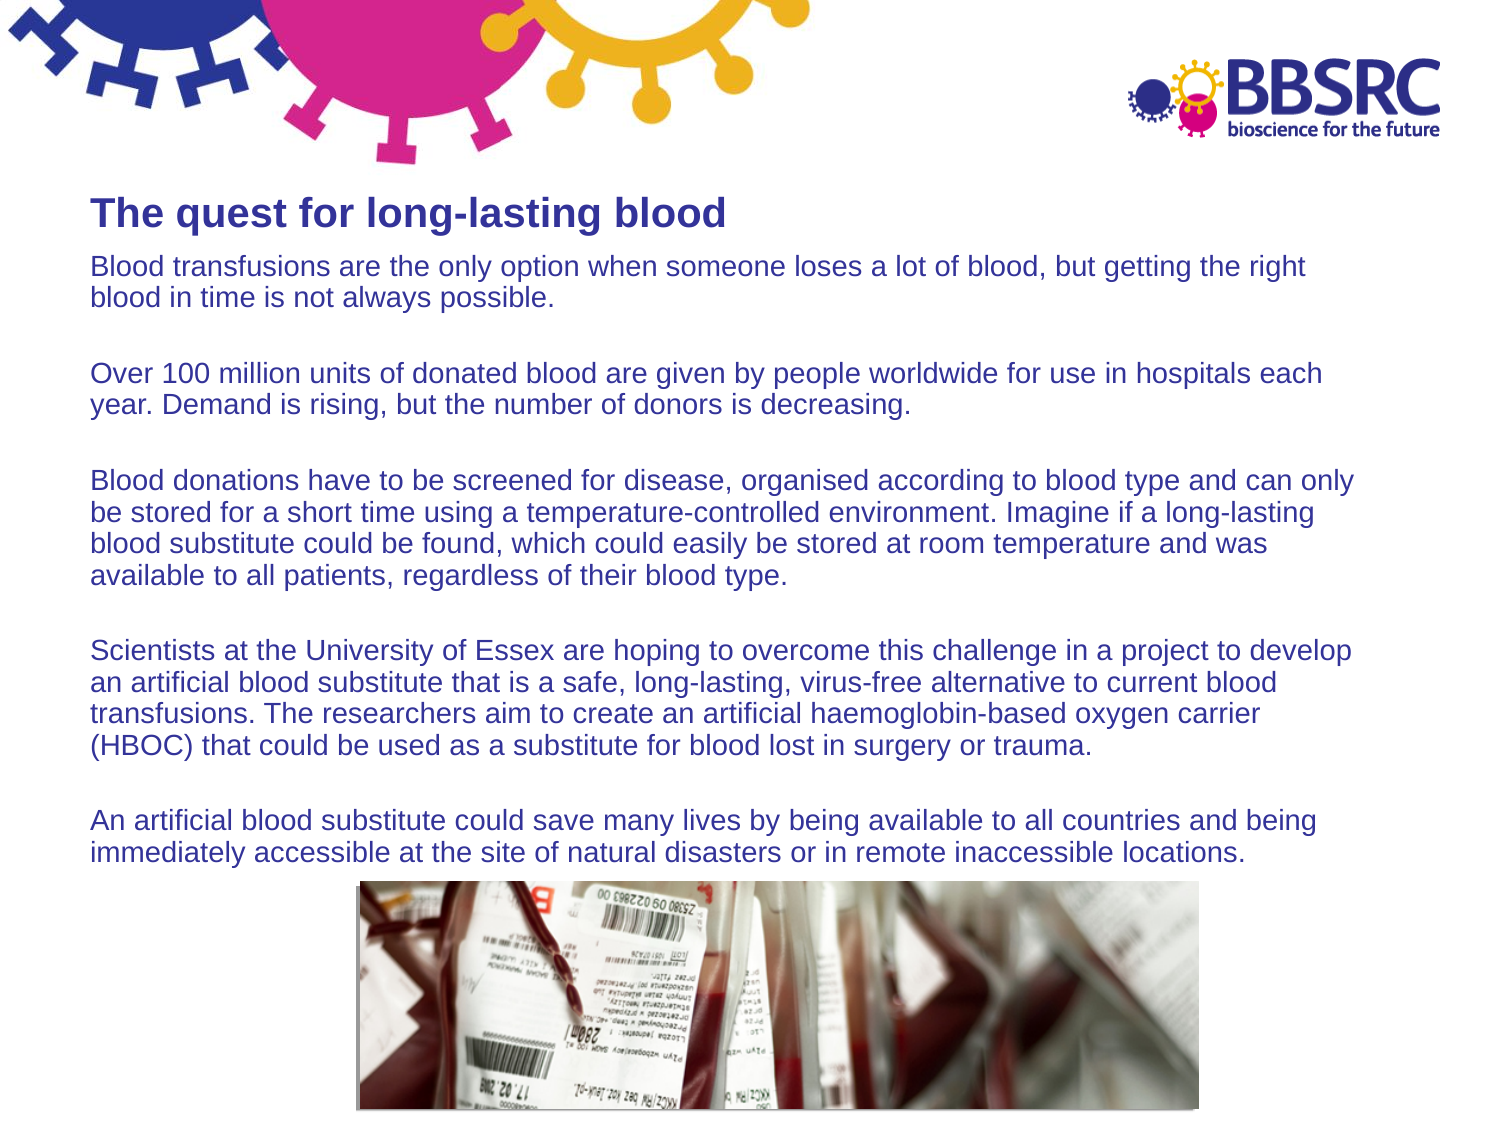

# The quest for long-lasting blood
Blood transfusions are the only option when someone loses a lot of blood, but getting the right blood in time is not always possible.
Over 100 million units of donated blood are given by people worldwide for use in hospitals each year. Demand is rising, but the number of donors is decreasing.
Blood donations have to be screened for disease, organised according to blood type and can only be stored for a short time using a temperature-controlled environment. Imagine if a long-lasting blood substitute could be found, which could easily be stored at room temperature and was available to all patients, regardless of their blood type.
Scientists at the University of Essex are hoping to overcome this challenge in a project to develop an artificial blood substitute that is a safe, long-lasting, virus-free alternative to current blood transfusions. The researchers aim to create an artificial haemoglobin-based oxygen carrier (HBOC) that could be used as a substitute for blood lost in surgery or trauma.
An artificial blood substitute could save many lives by being available to all countries and being immediately accessible at the site of natural disasters or in remote inaccessible locations.